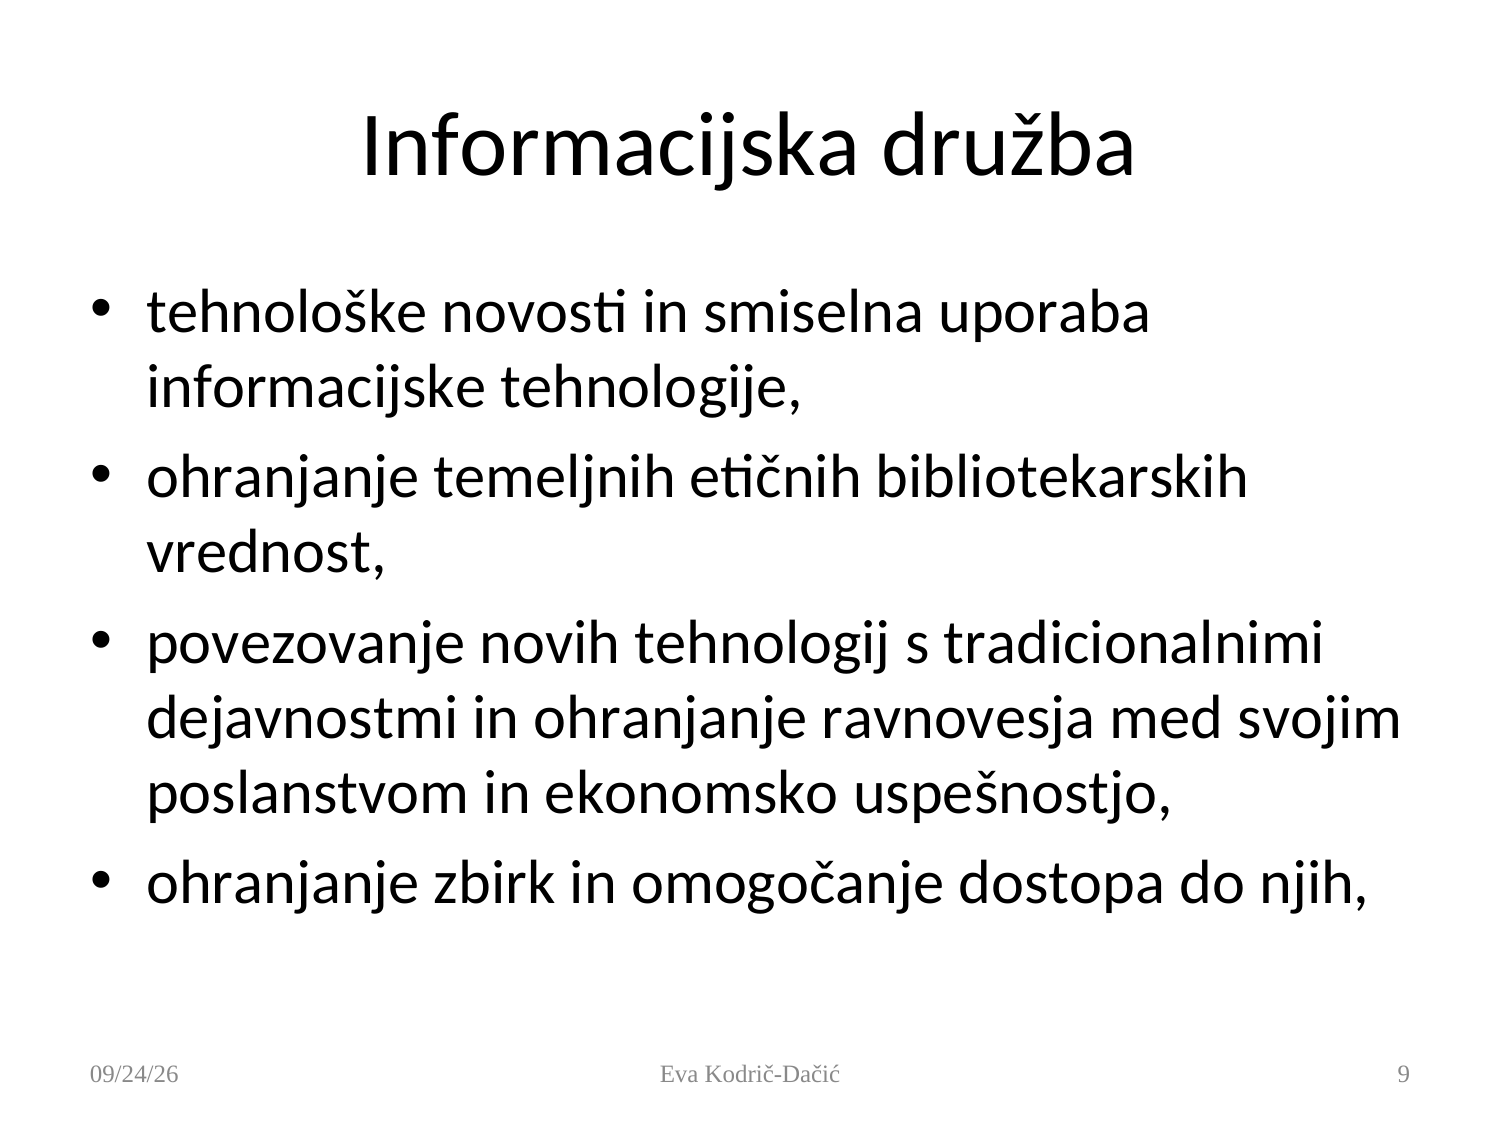

# Informacijska družba
tehnološke novosti in smiselna uporaba informacijske tehnologije,
ohranjanje temeljnih etičnih bibliotekarskih vrednost,
povezovanje novih tehnologij s tradicionalnimi dejavnostmi in ohranjanje ravnovesja med svojim poslanstvom in ekonomsko uspešnostjo,
ohranjanje zbirk in omogočanje dostopa do njih,
Eva Kodrič-Dačić